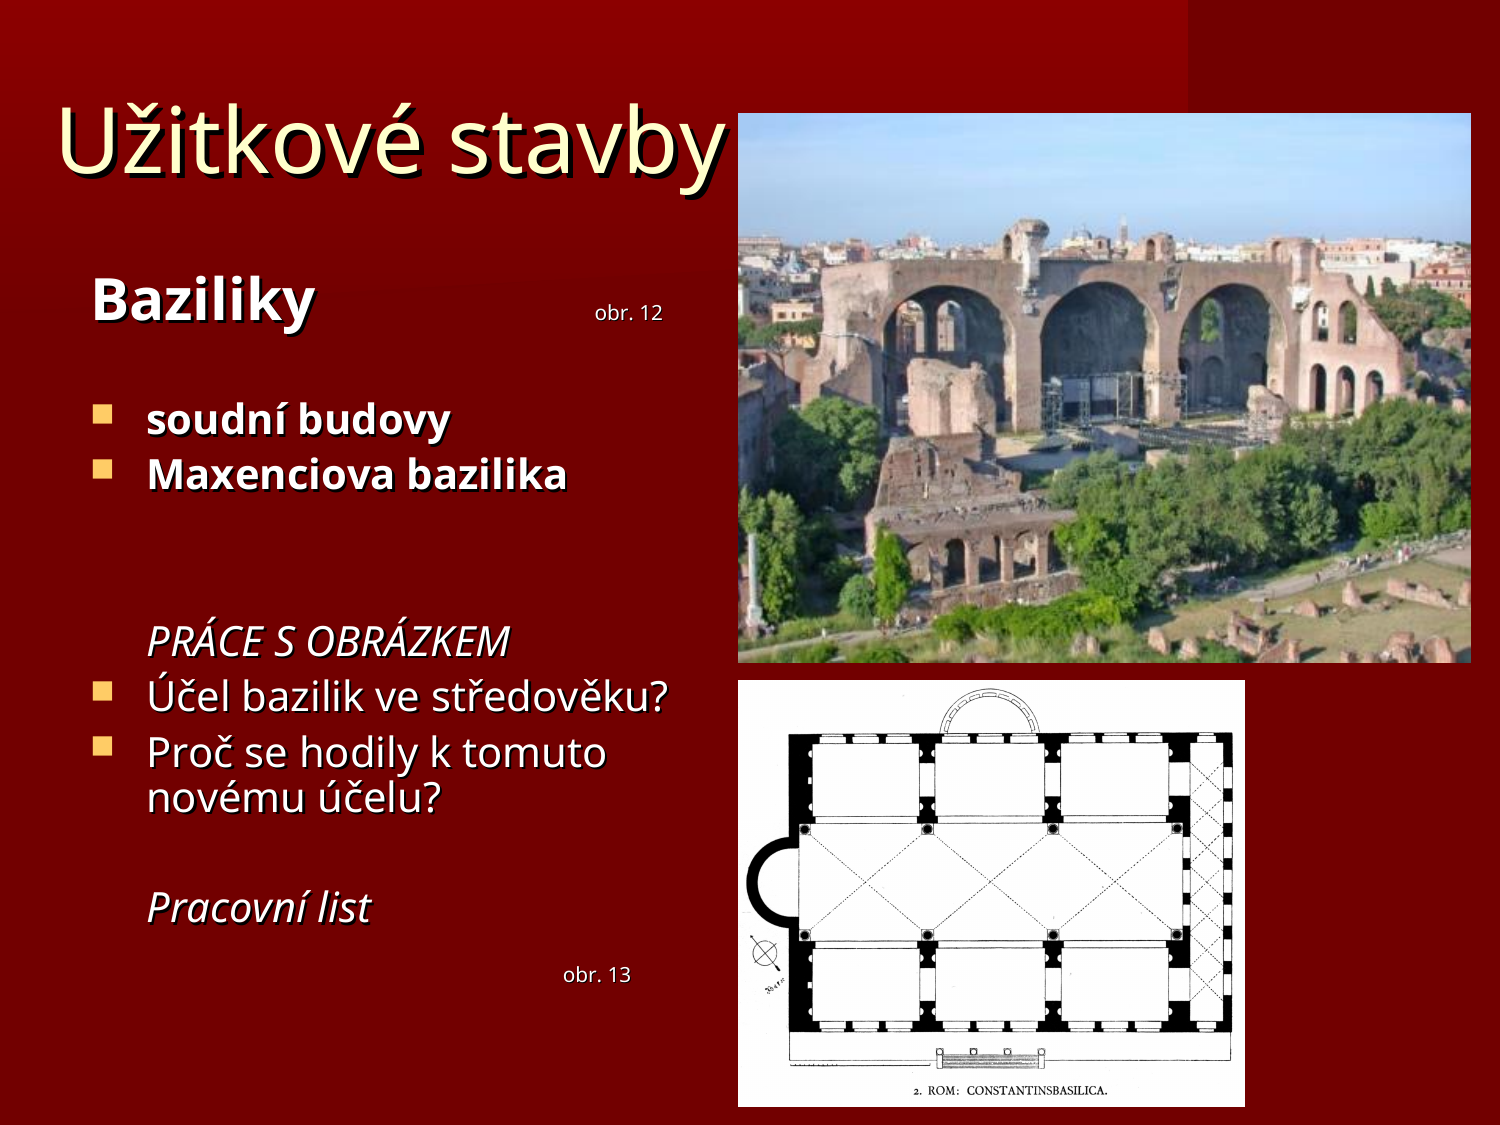

# Užitkové stavby
Baziliky obr. 12
soudní budovy
Maxenciova bazilika
	PRÁCE S OBRÁZKEM
Účel bazilik ve středověku?
Proč se hodily k tomuto novému účelu?
	Pracovní list
 obr. 13